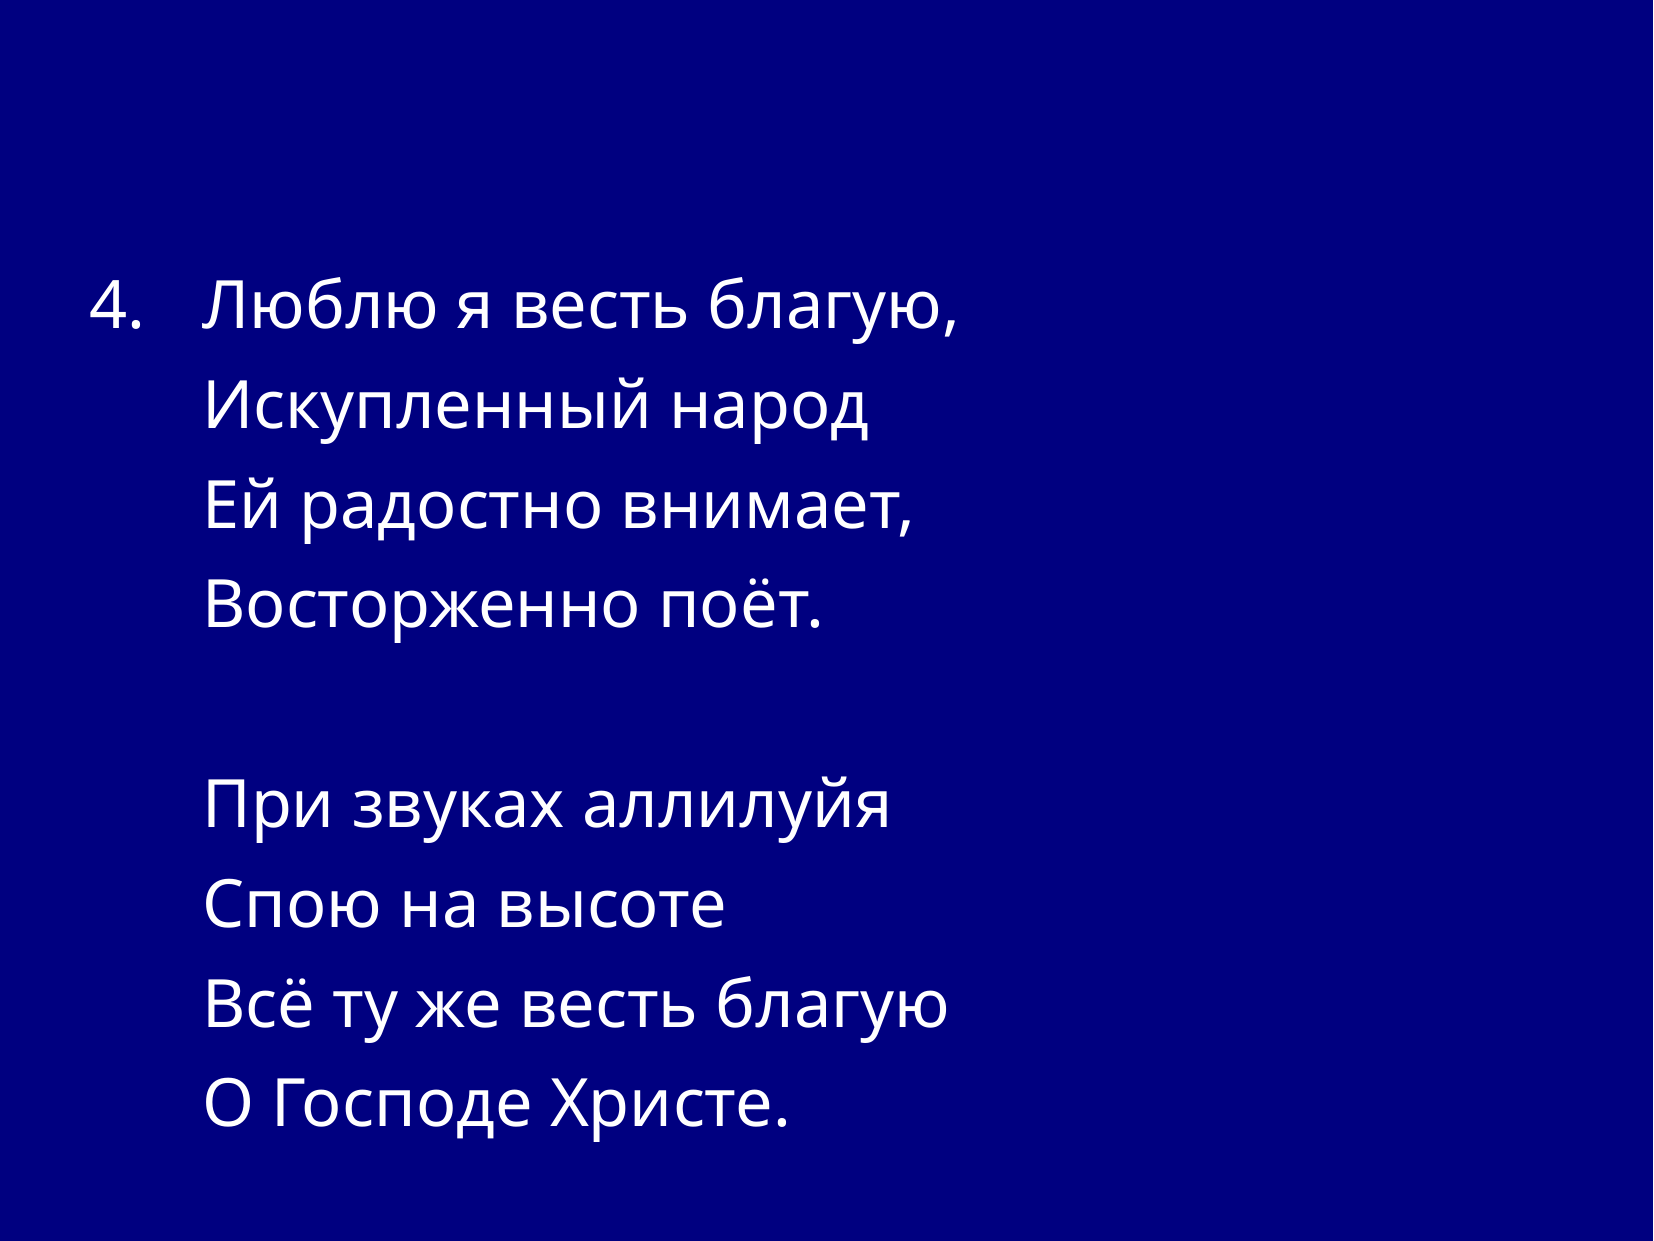

4.	Люблю я весть благую,
	Искупленный народ
	Ей радостно внимает,
	Восторженно поёт.
	При звуках аллилуйя
	Спою на высоте
	Всё ту же весть благую
	О Господе Христе.